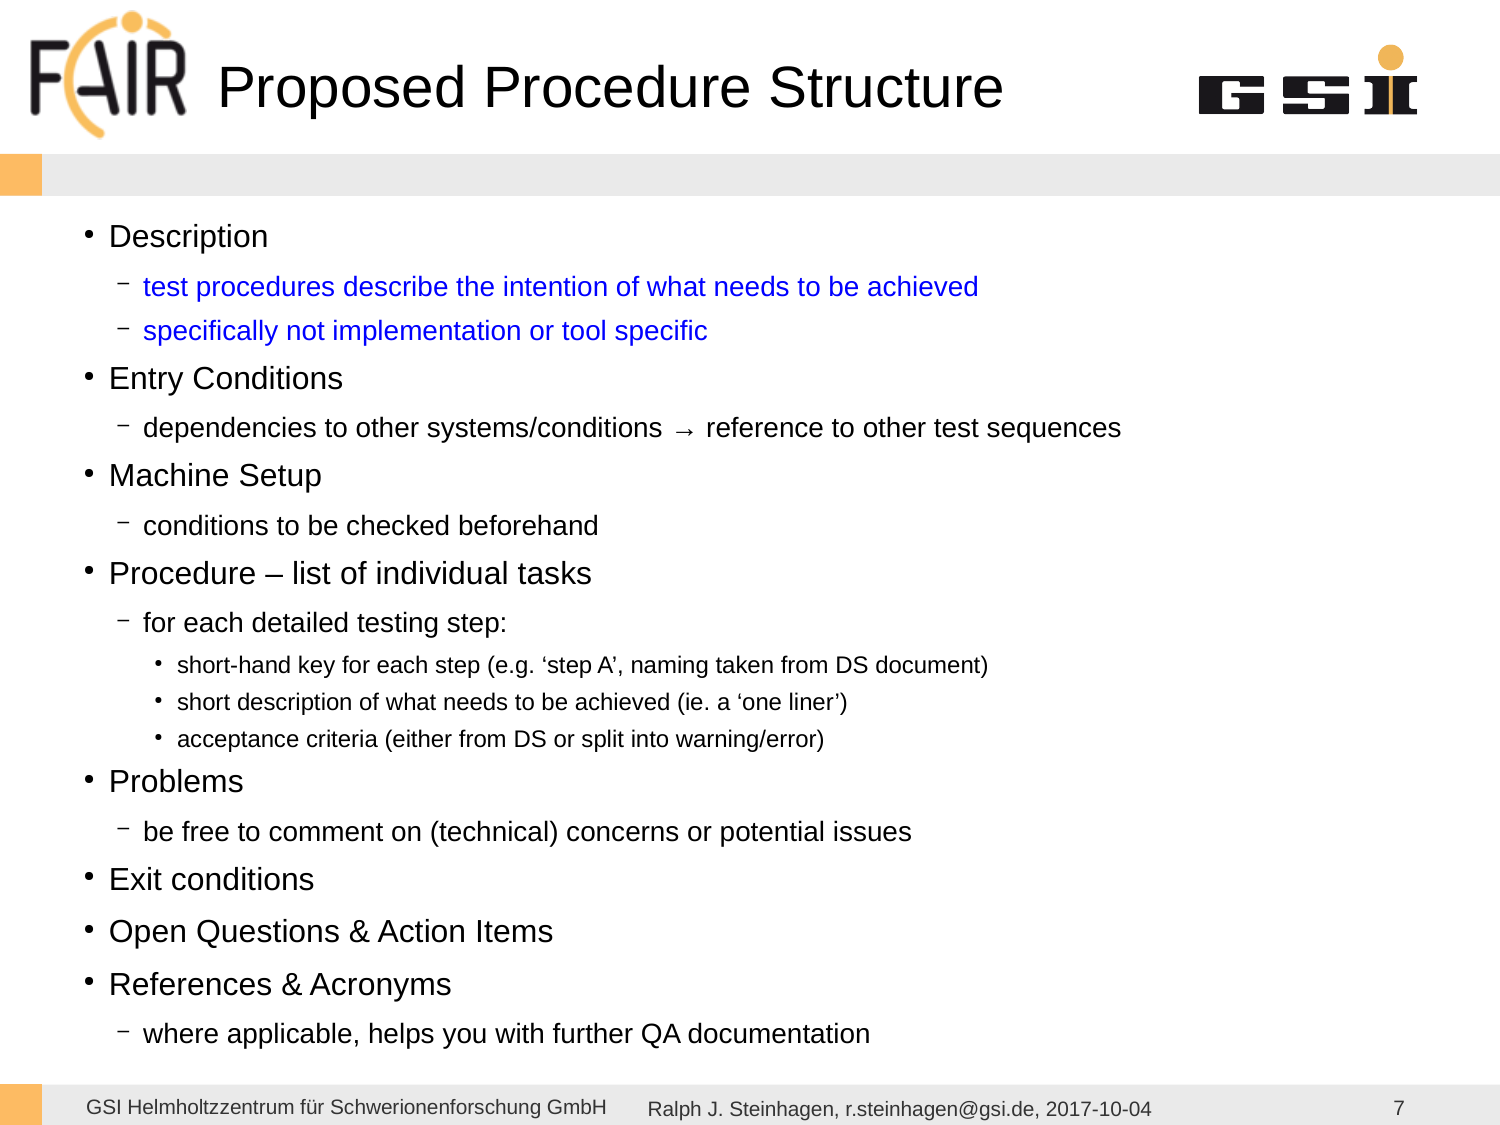

# Proposed Procedure Structure
Description
test procedures describe the intention of what needs to be achieved
specifically not implementation or tool specific
Entry Conditions
dependencies to other systems/conditions → reference to other test sequences
Machine Setup
conditions to be checked beforehand
Procedure – list of individual tasks
for each detailed testing step:
short-hand key for each step (e.g. ‘step A’, naming taken from DS document)
short description of what needs to be achieved (ie. a ‘one liner’)
acceptance criteria (either from DS or split into warning/error)
Problems
be free to comment on (technical) concerns or potential issues
Exit conditions
Open Questions & Action Items
References & Acronyms
where applicable, helps you with further QA documentation